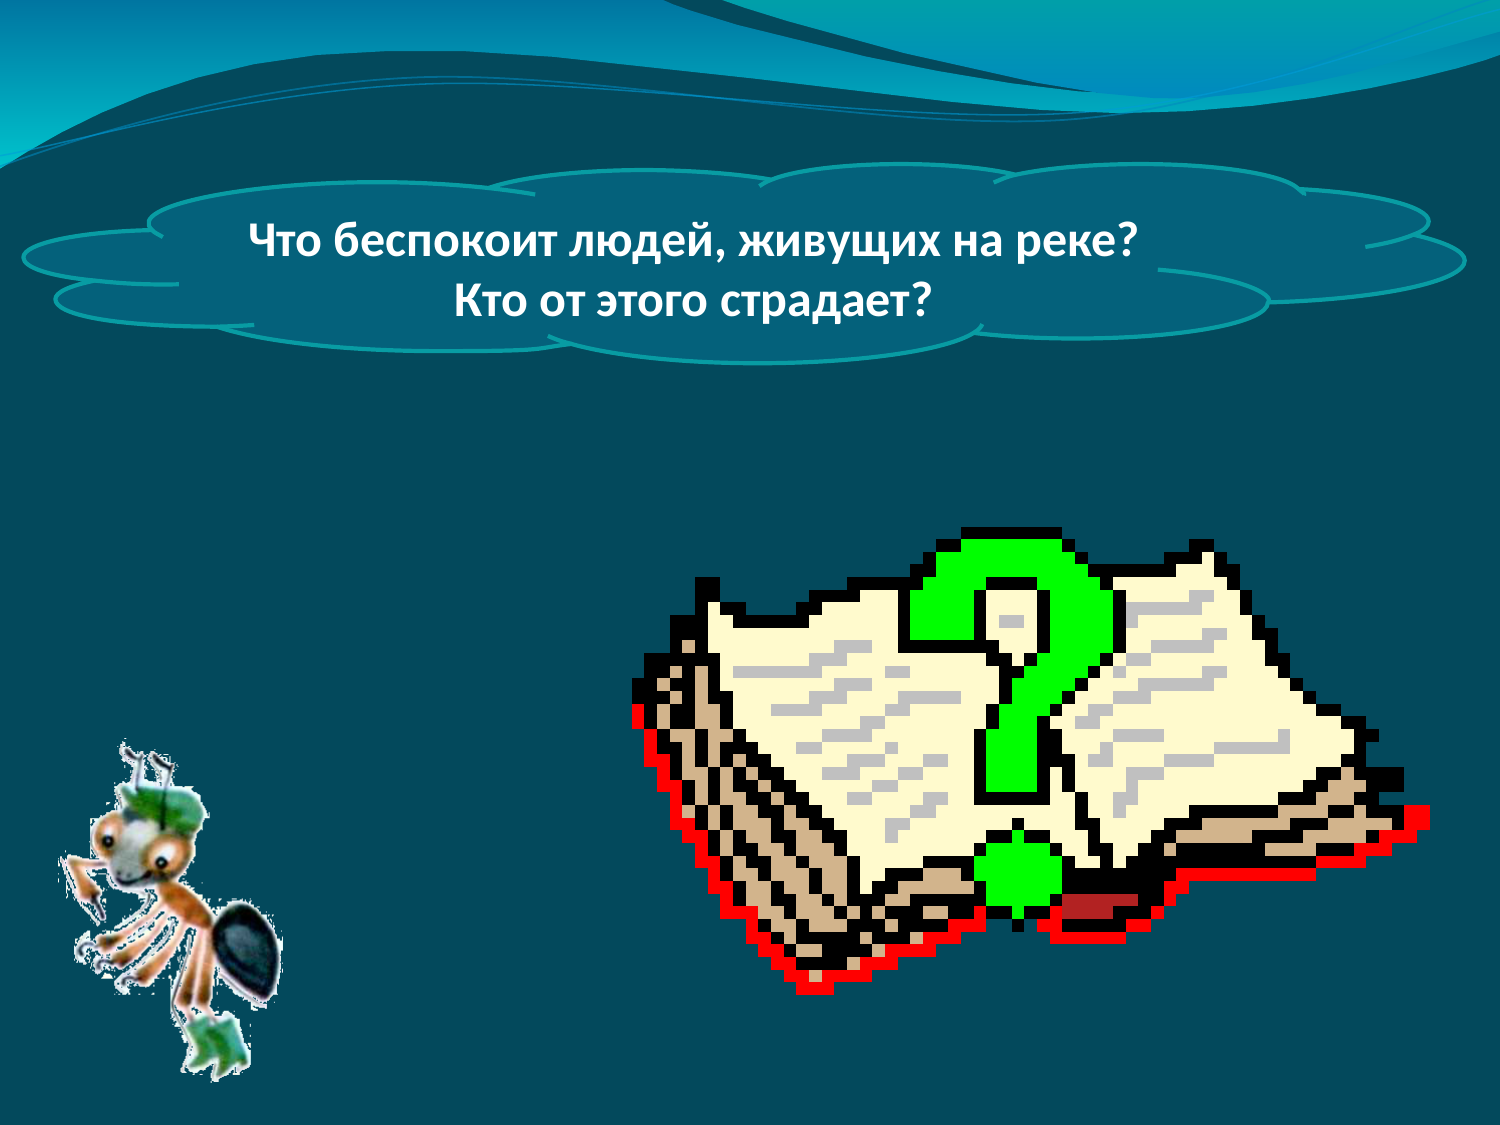

Что беспокоит людей, живущих на реке?
Кто от этого страдает?